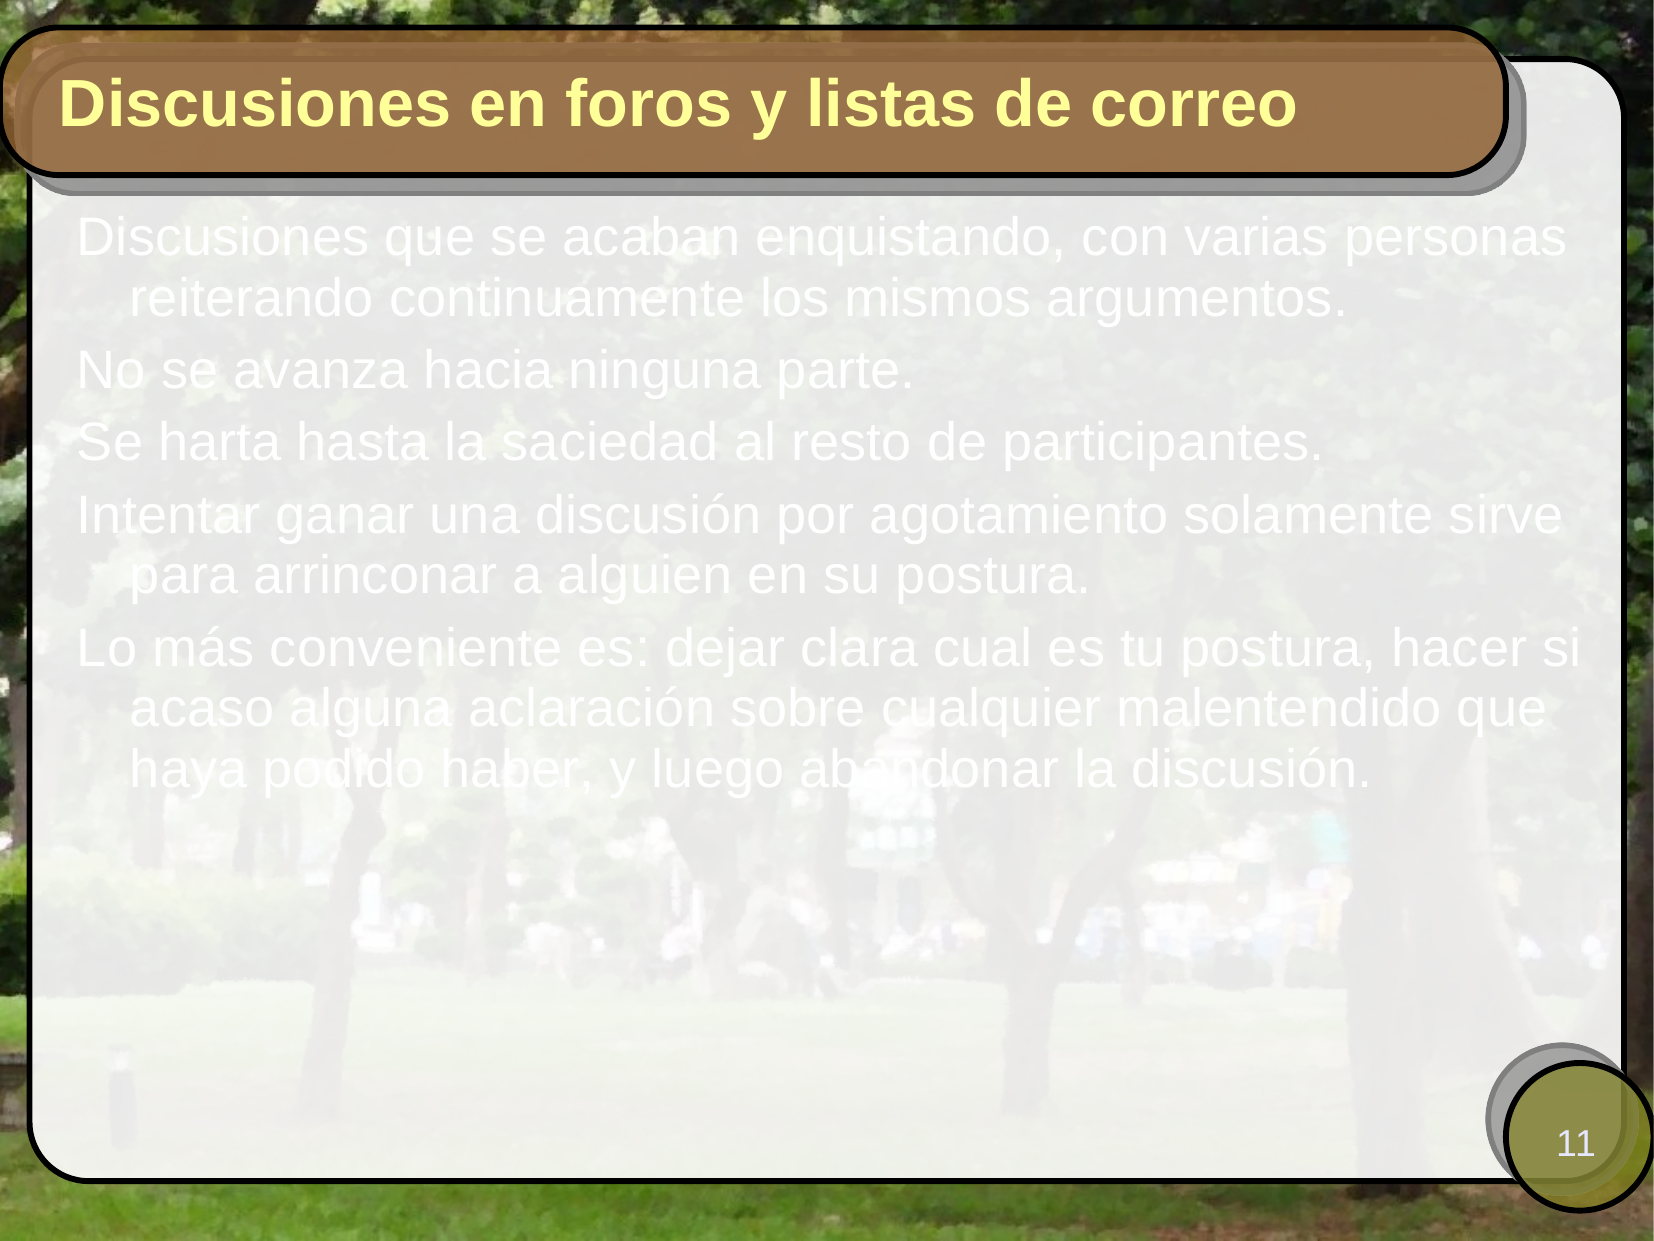

# Discusiones en foros y listas de correo
Discusiones que se acaban enquistando, con varias personas reiterando continuamente los mismos argumentos.
No se avanza hacia ninguna parte.
Se harta hasta la saciedad al resto de participantes.
Intentar ganar una discusión por agotamiento solamente sirve para arrinconar a alguien en su postura.
Lo más conveniente es: dejar clara cual es tu postura, hacer si acaso alguna aclaración sobre cualquier malentendido que haya podido haber, y luego abandonar la discusión.
11